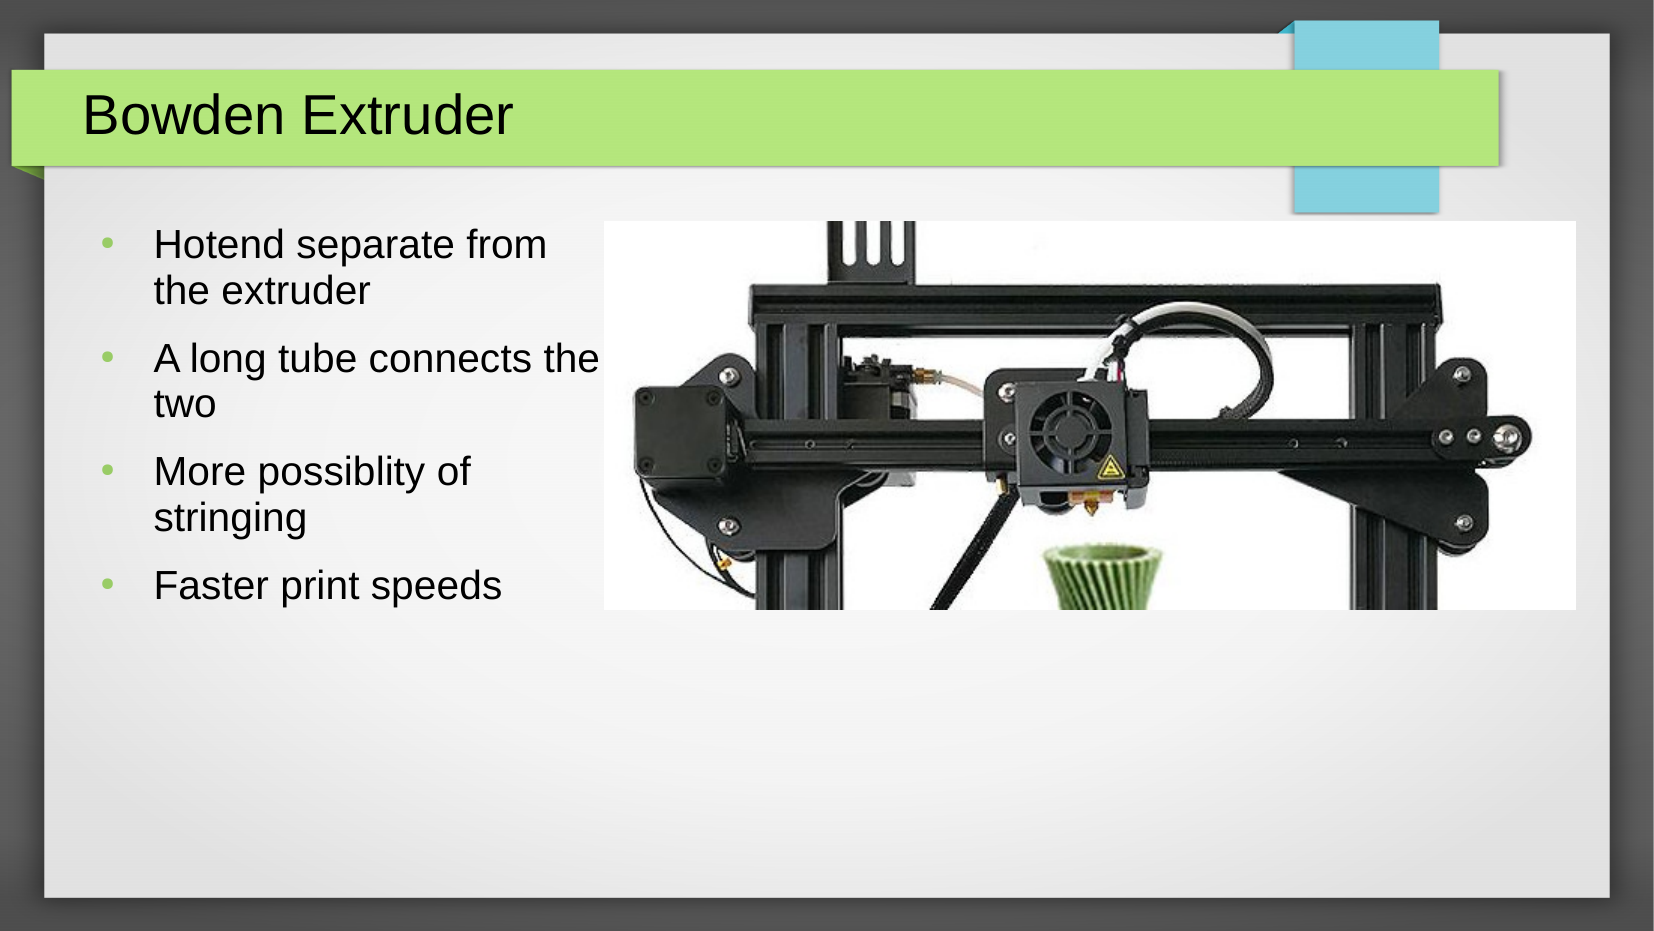

# Bowden Extruder
Hotend separate from the extruder
A long tube connects the two
More possiblity of stringing
Faster print speeds